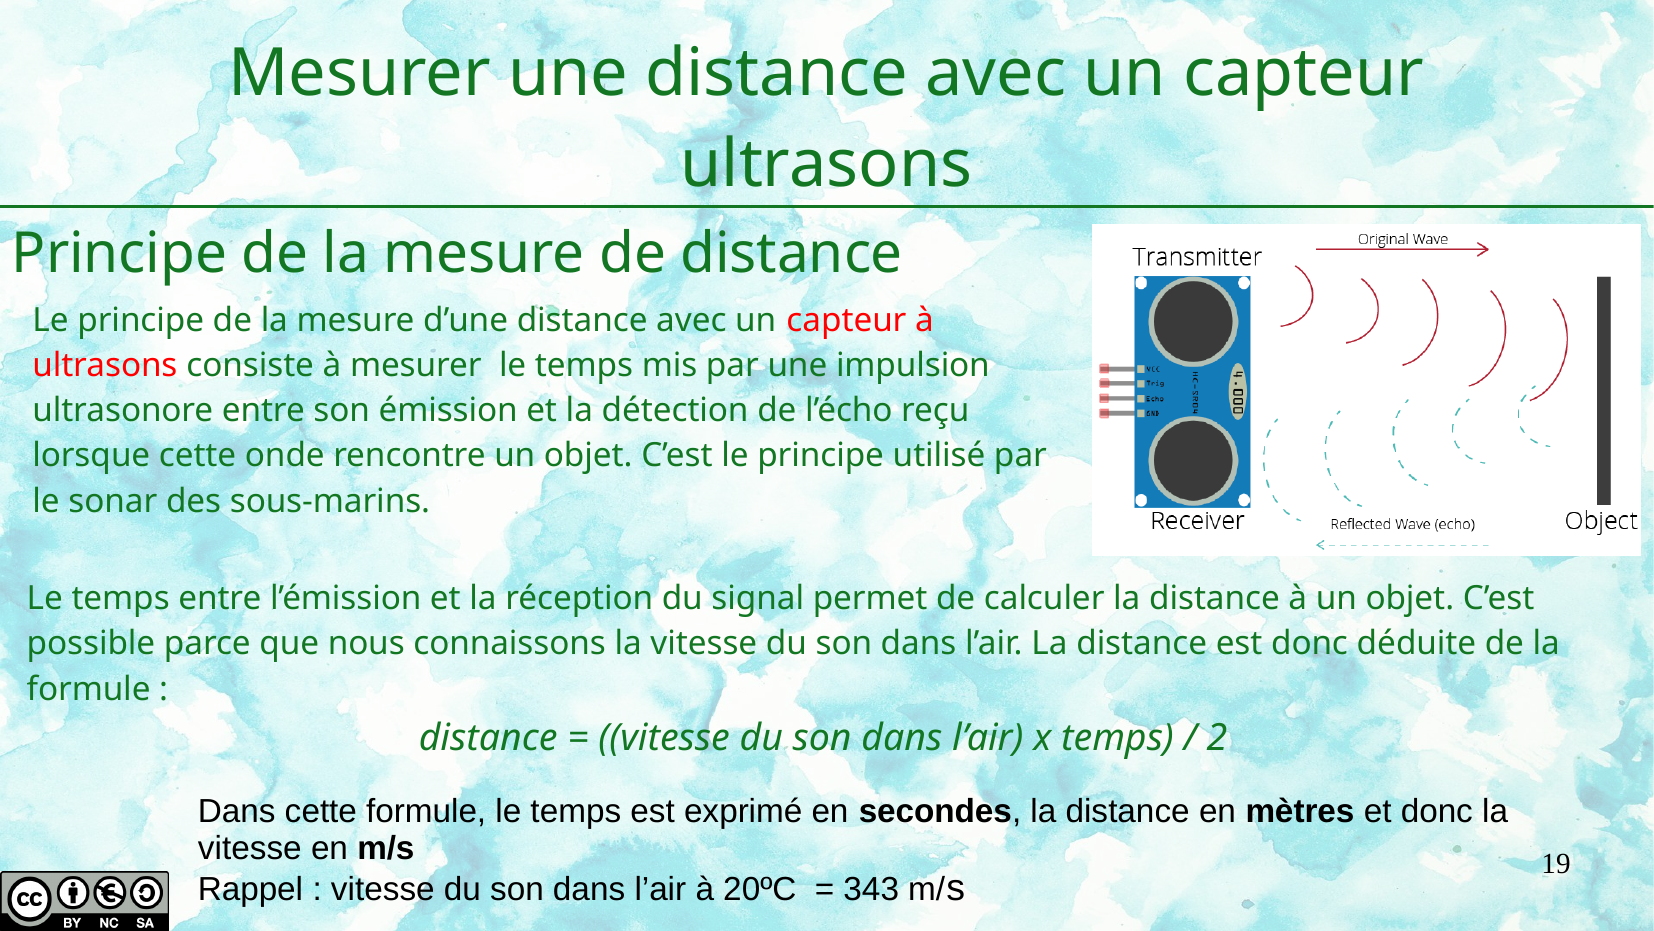

# Mesurer une distance avec un capteur ultrasons
Principe de la mesure de distance
Le principe de la mesure d’une distance avec un capteur à ultrasons consiste à mesurer le temps mis par une impulsion ultrasonore entre son émission et la détection de l’écho reçu lorsque cette onde rencontre un objet. C’est le principe utilisé par le sonar des sous-marins.
Le temps entre l’émission et la réception du signal permet de calculer la distance à un objet. C’est possible parce que nous connaissons la vitesse du son dans l’air. La distance est donc déduite de la formule :
distance = ((vitesse du son dans l’air) x temps) / 2
Dans cette formule, le temps est exprimé en secondes, la distance en mètres et donc la vitesse en m/s
Rappel : vitesse du son dans l’air à 20ºC = 343 m/s
19